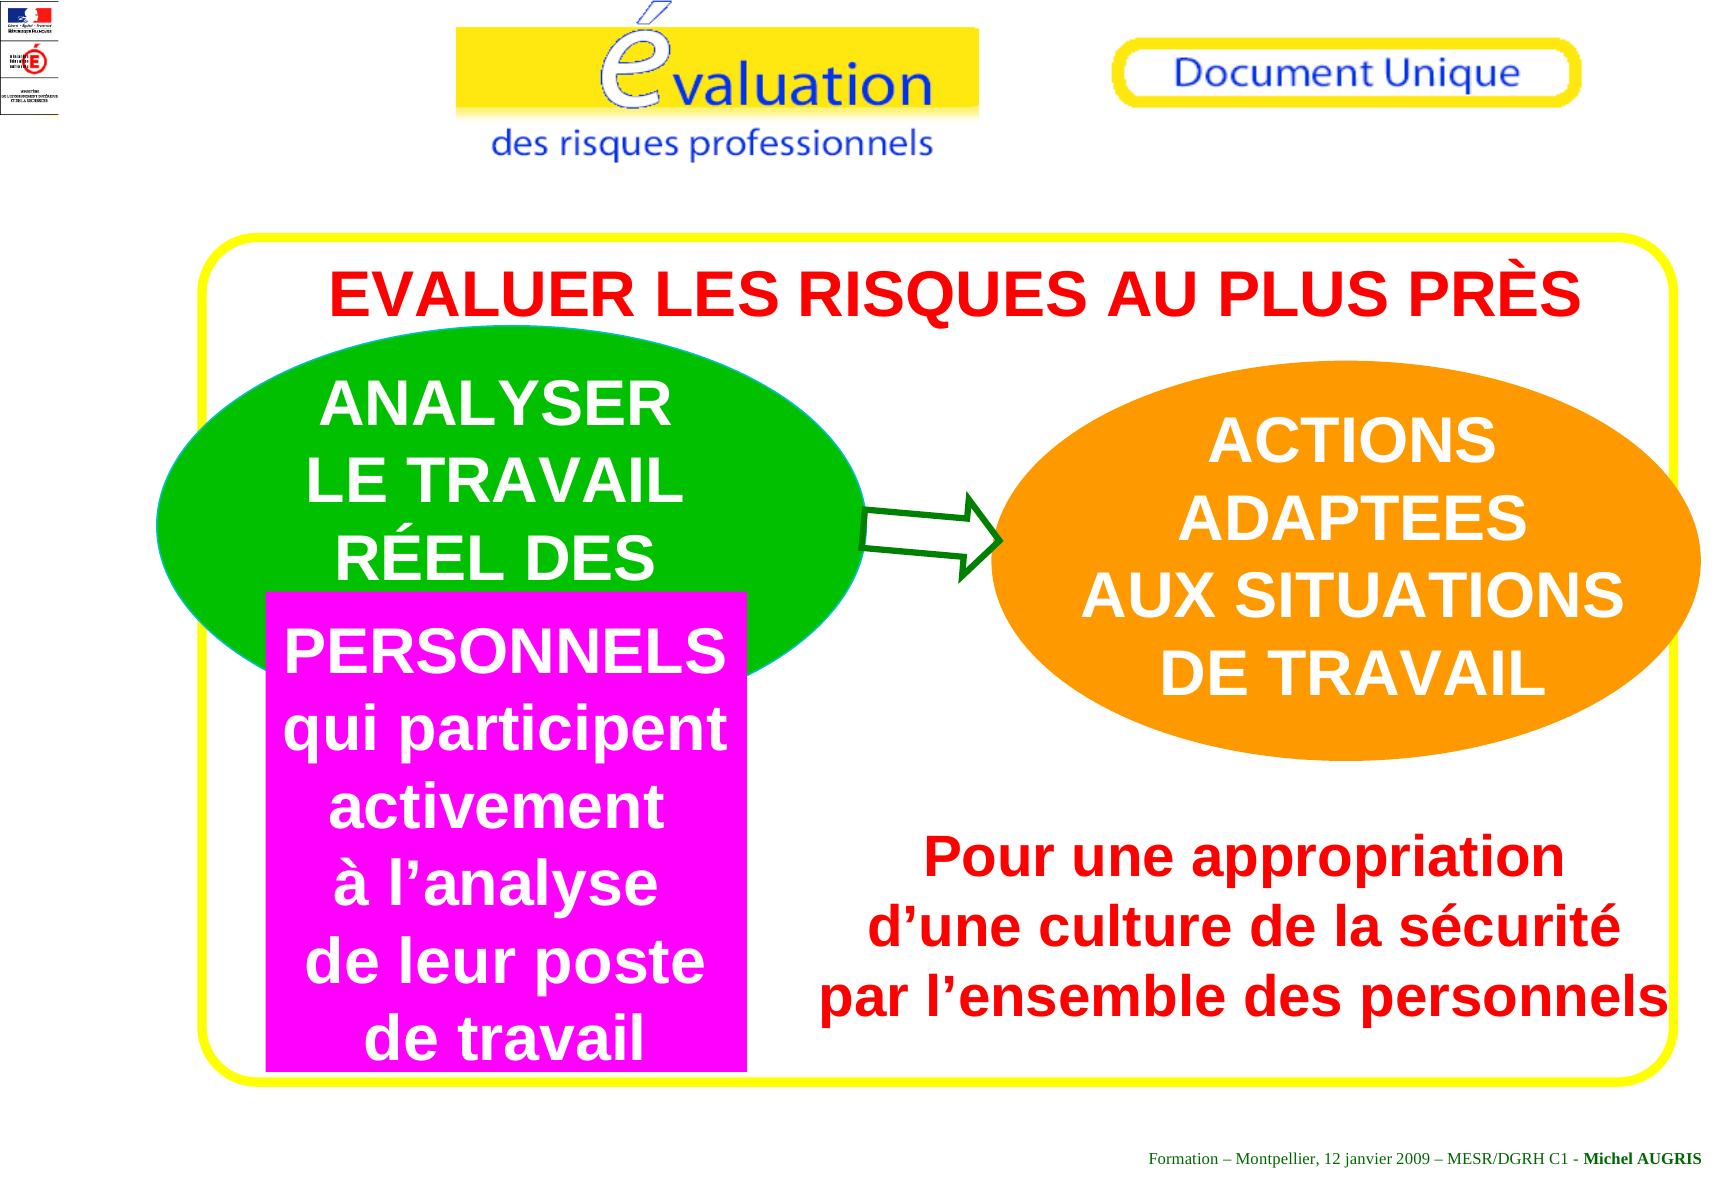

EVALUER LES RISQUES AU PLUS PRÈS
ANALYSER
LE TRAVAIL
RÉEL DES
PERSONNELS
ACTIONS
ADAPTEES
AUX SITUATIONS
DE TRAVAIL
PERSONNELS
qui participent
activement
à l’analyse
de leur poste
de travail
Pour une appropriation
d’une culture de la sécurité
par l’ensemble des personnels